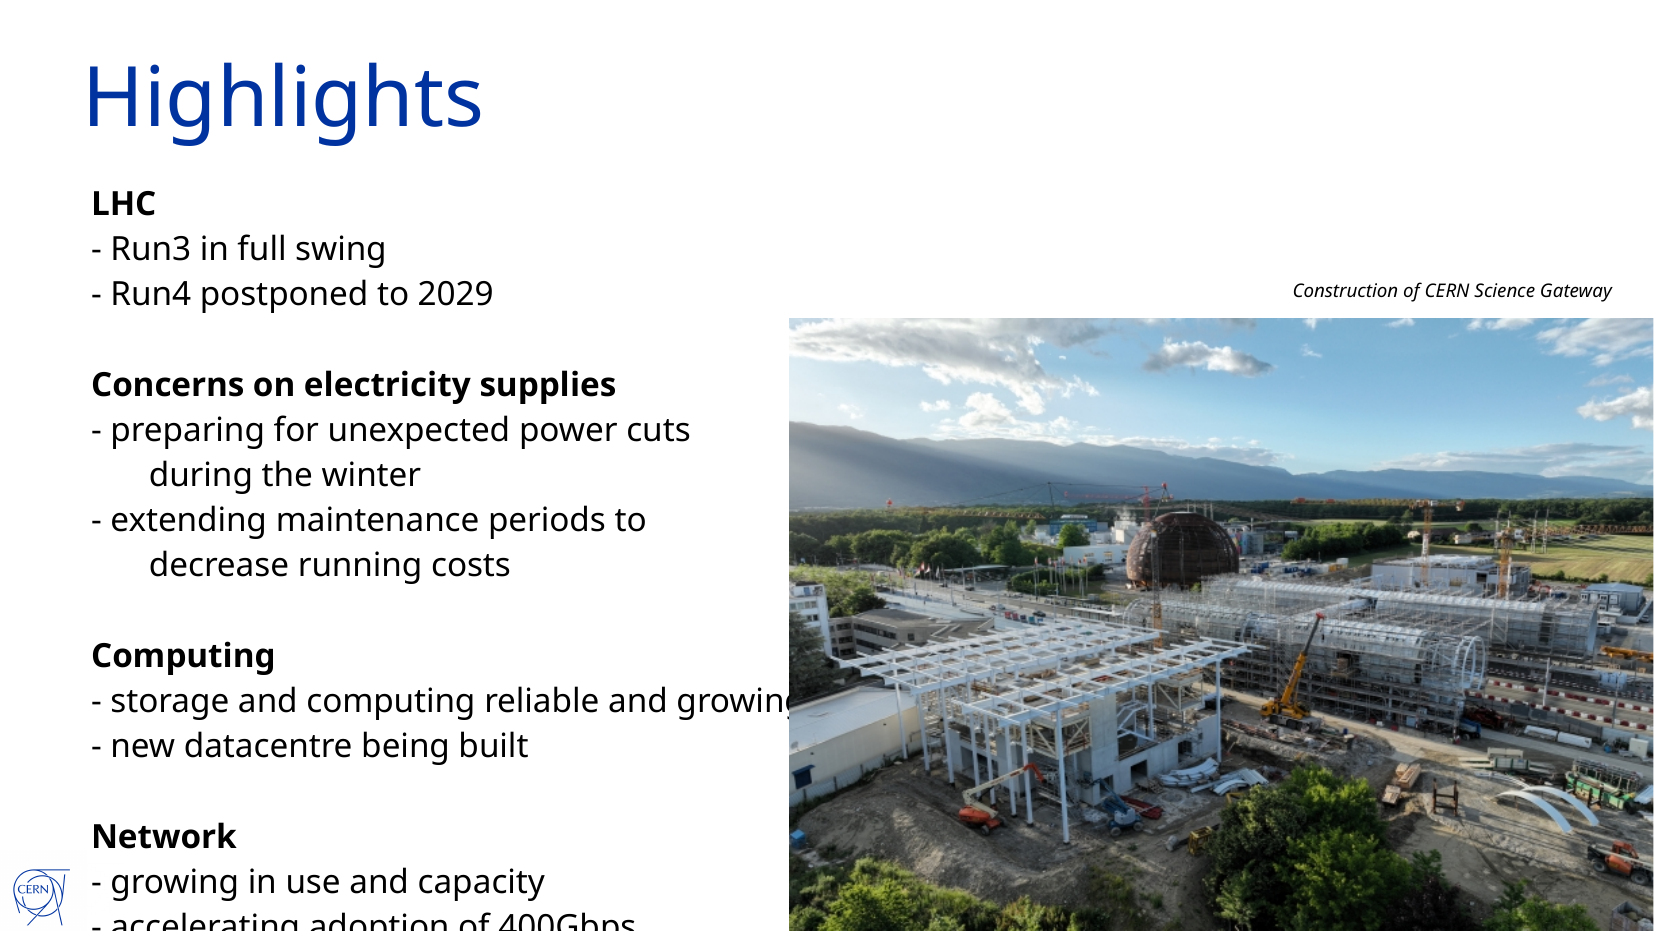

# Highlights
LHC
- Run3 in full swing
- Run4 postponed to 2029
Concerns on electricity supplies
- preparing for unexpected power cuts
during the winter
- extending maintenance periods to
decrease running costs
Computing
- storage and computing reliable and growing
- new datacentre being built
Network
- growing in use and capacity
- accelerating adoption of 400Gbps
Construction of CERN Science Gateway